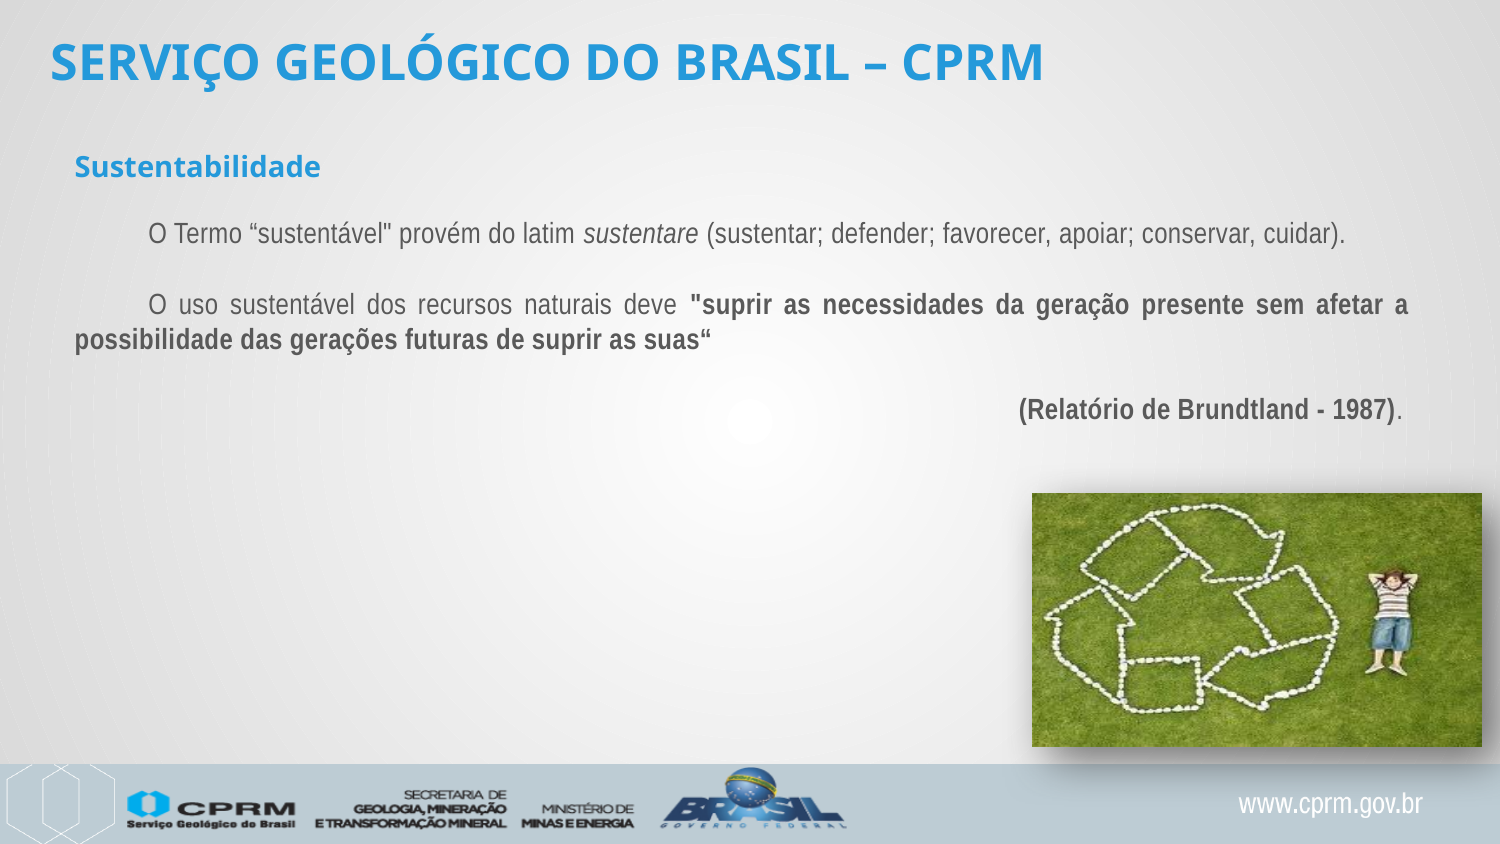

SERVIÇO GEOLÓGICO DO BRASIL – CPRM
Sustentabilidade
	O Termo “sustentável" provém do latim sustentare (sustentar; defender; favorecer, apoiar; conservar, cuidar).
	O uso sustentável dos recursos naturais deve "suprir as necessidades da geração presente sem afetar a possibilidade das gerações futuras de suprir as suas“
(Relatório de Brundtland - 1987).